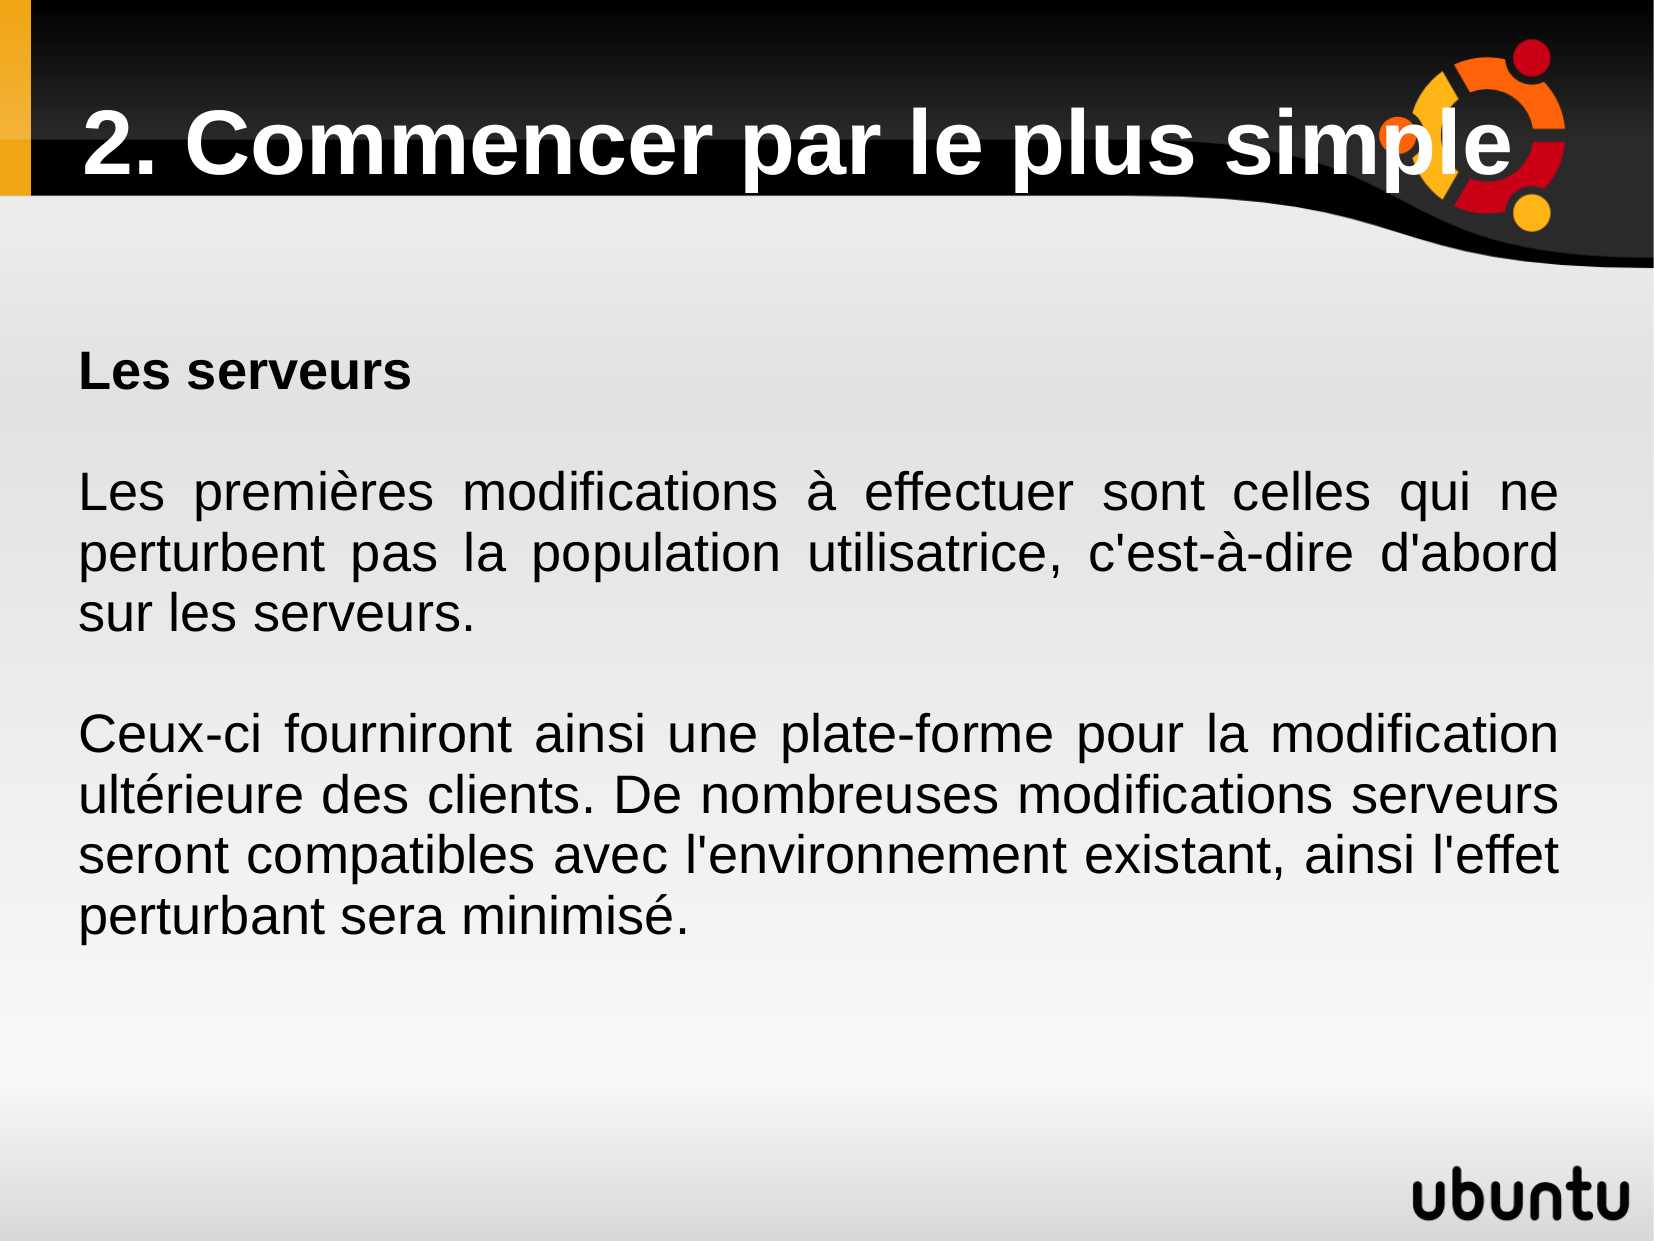

# 2. Commencer par le plus simple
Les serveurs
Les premières modifications à effectuer sont celles qui ne perturbent pas la population utilisatrice, c'est-à-dire d'abord sur les serveurs.
Ceux-ci fourniront ainsi une plate-forme pour la modification ultérieure des clients. De nombreuses modifications serveurs seront compatibles avec l'environnement existant, ainsi l'effet perturbant sera minimisé.